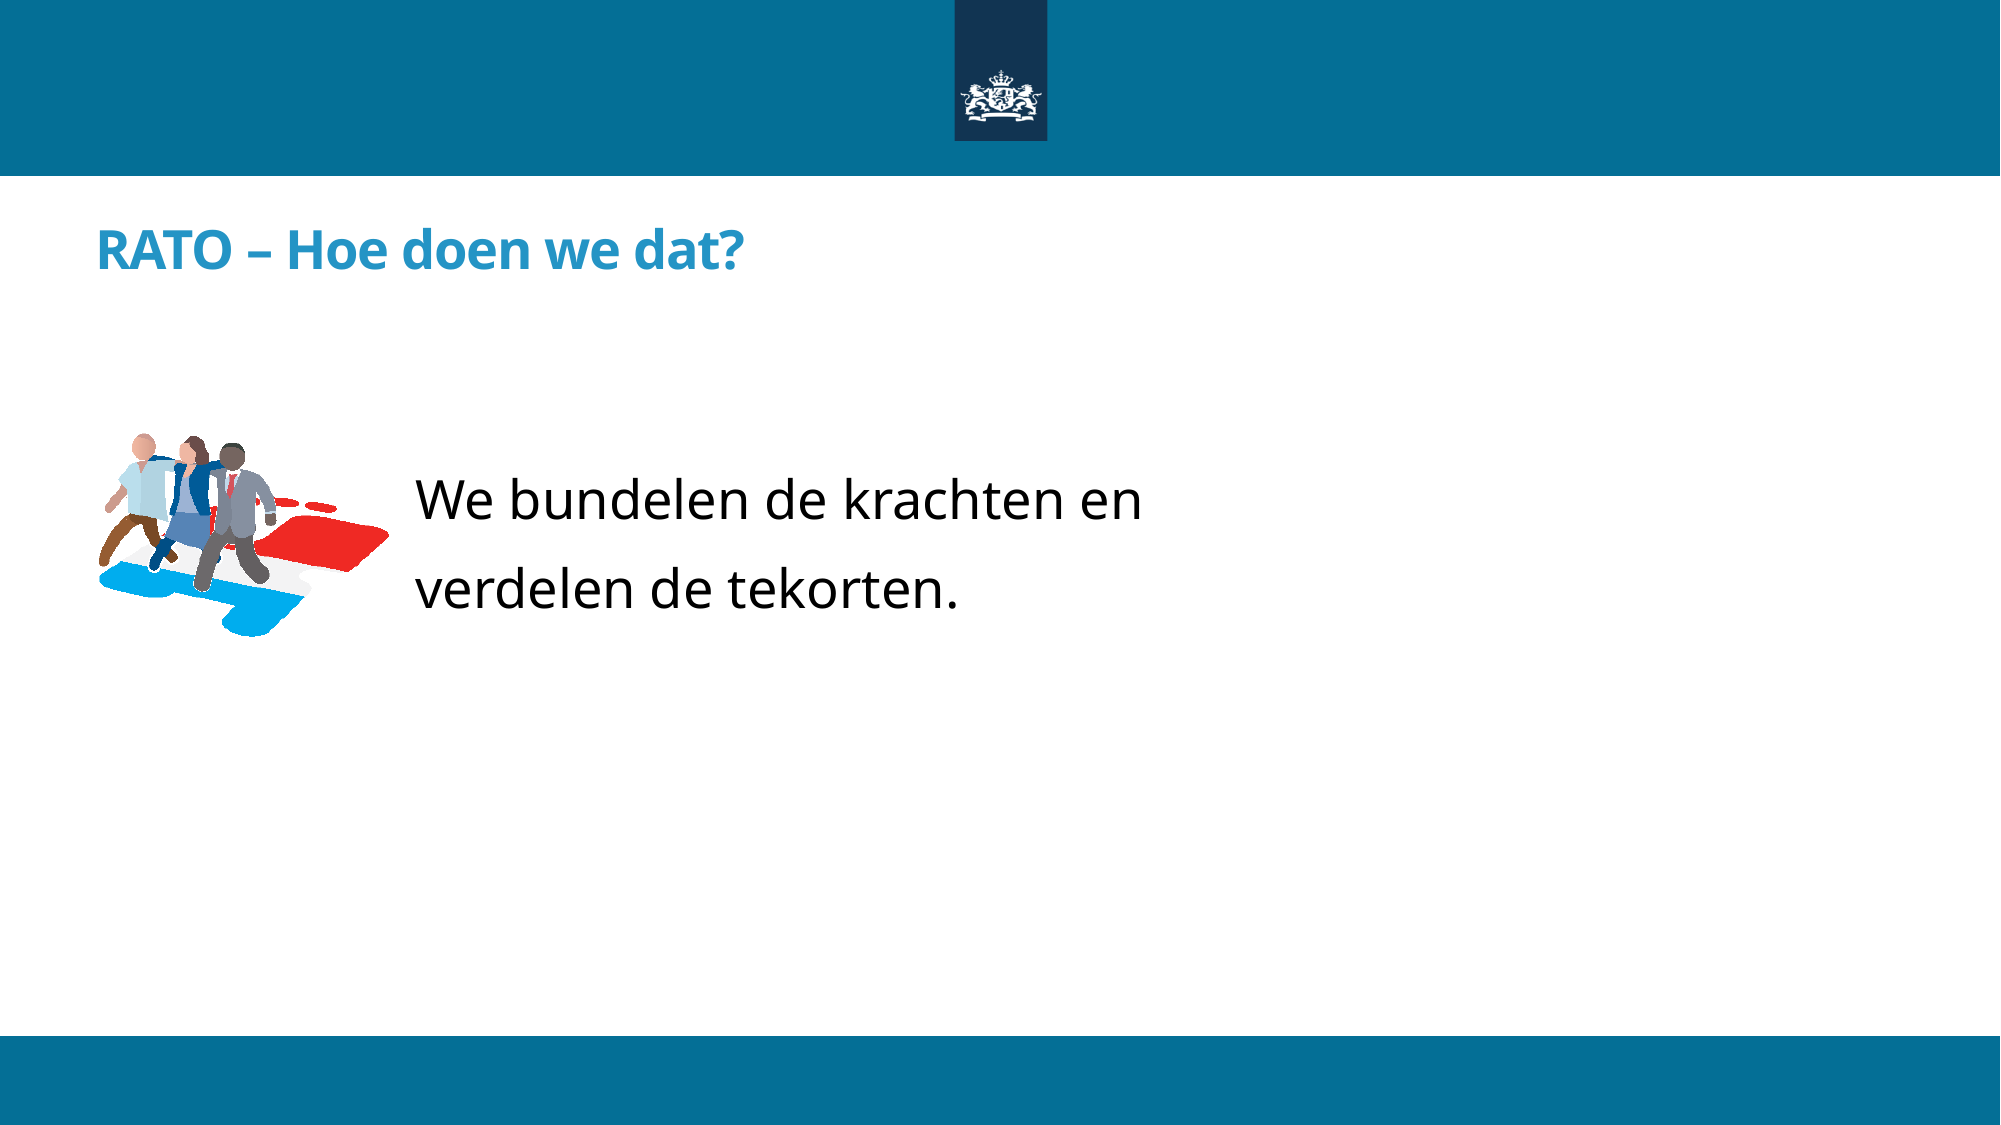

# RATO – Hoe doen we dat?
We bundelen de krachten en verdelen de tekorten.